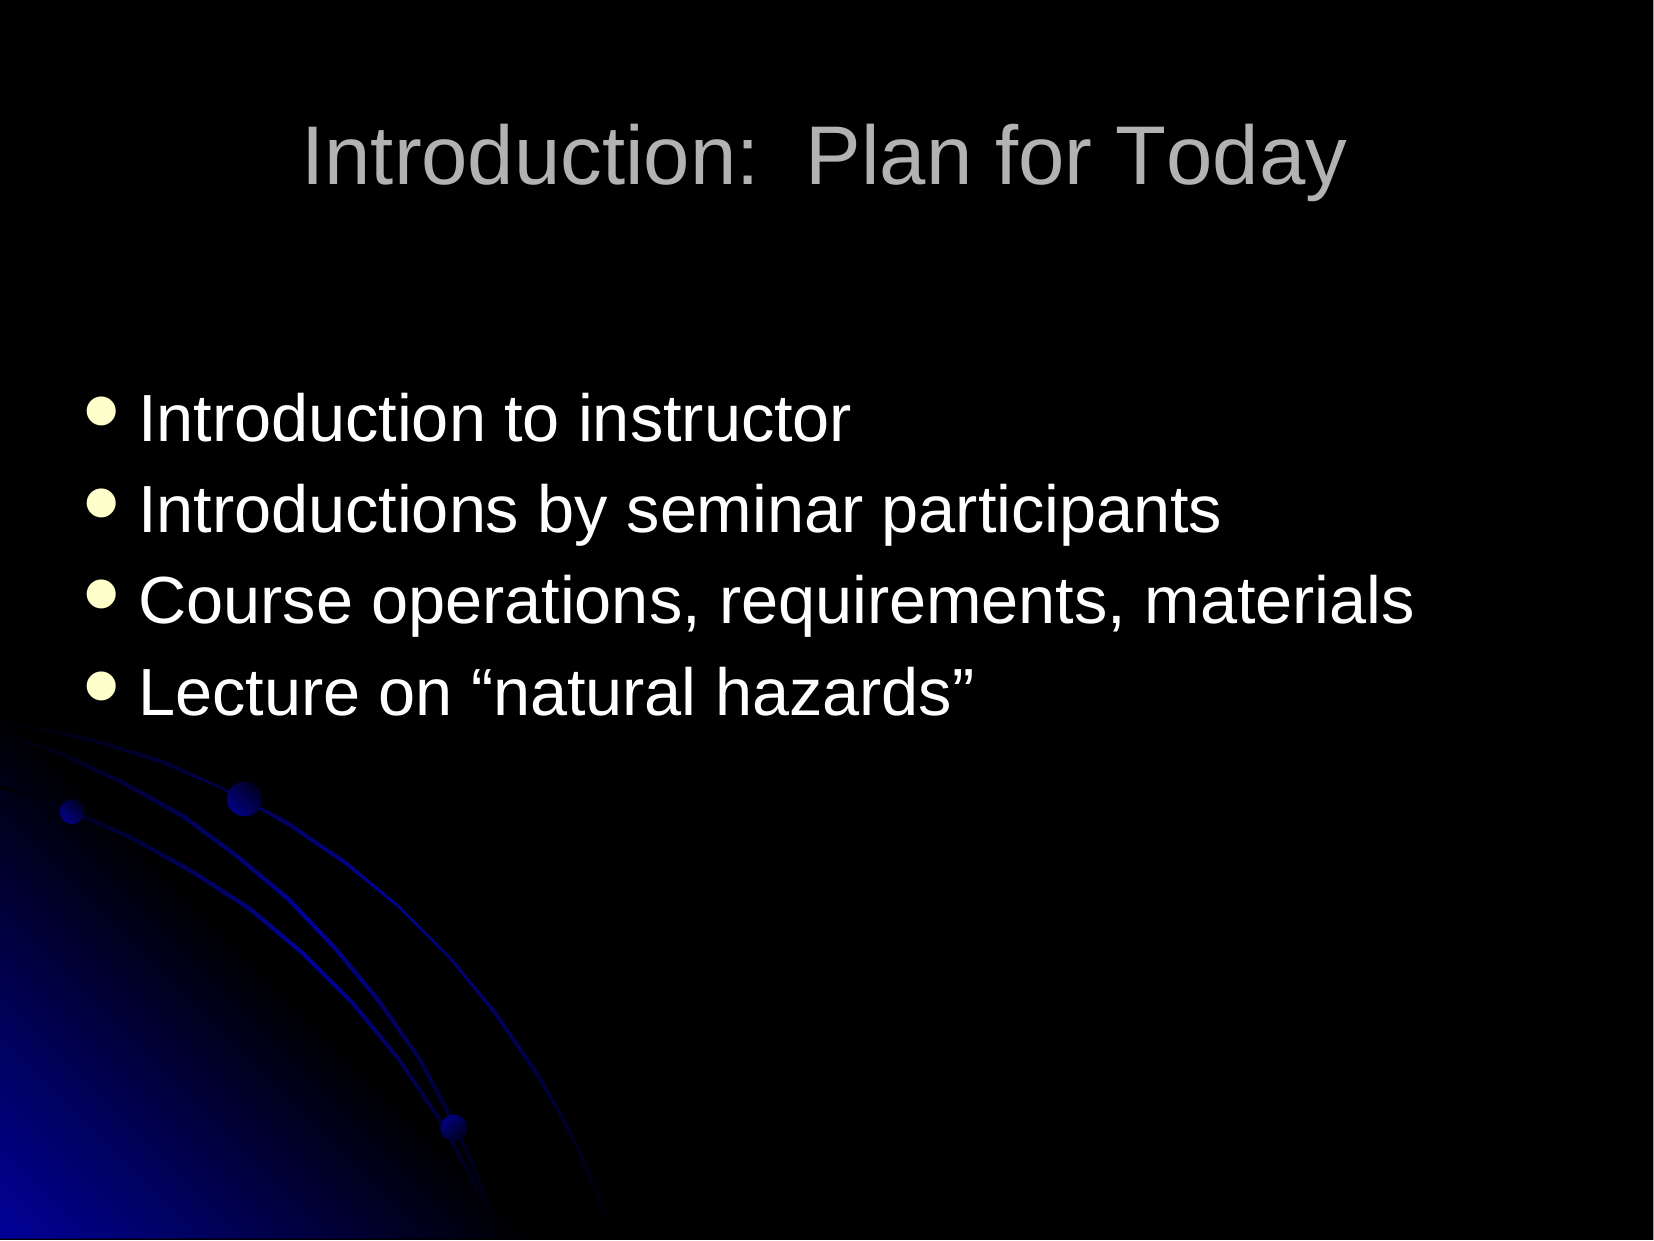

# Introduction: Plan for Today
Introduction to instructor
Introductions by seminar participants
Course operations, requirements, materials
Lecture on “natural hazards”